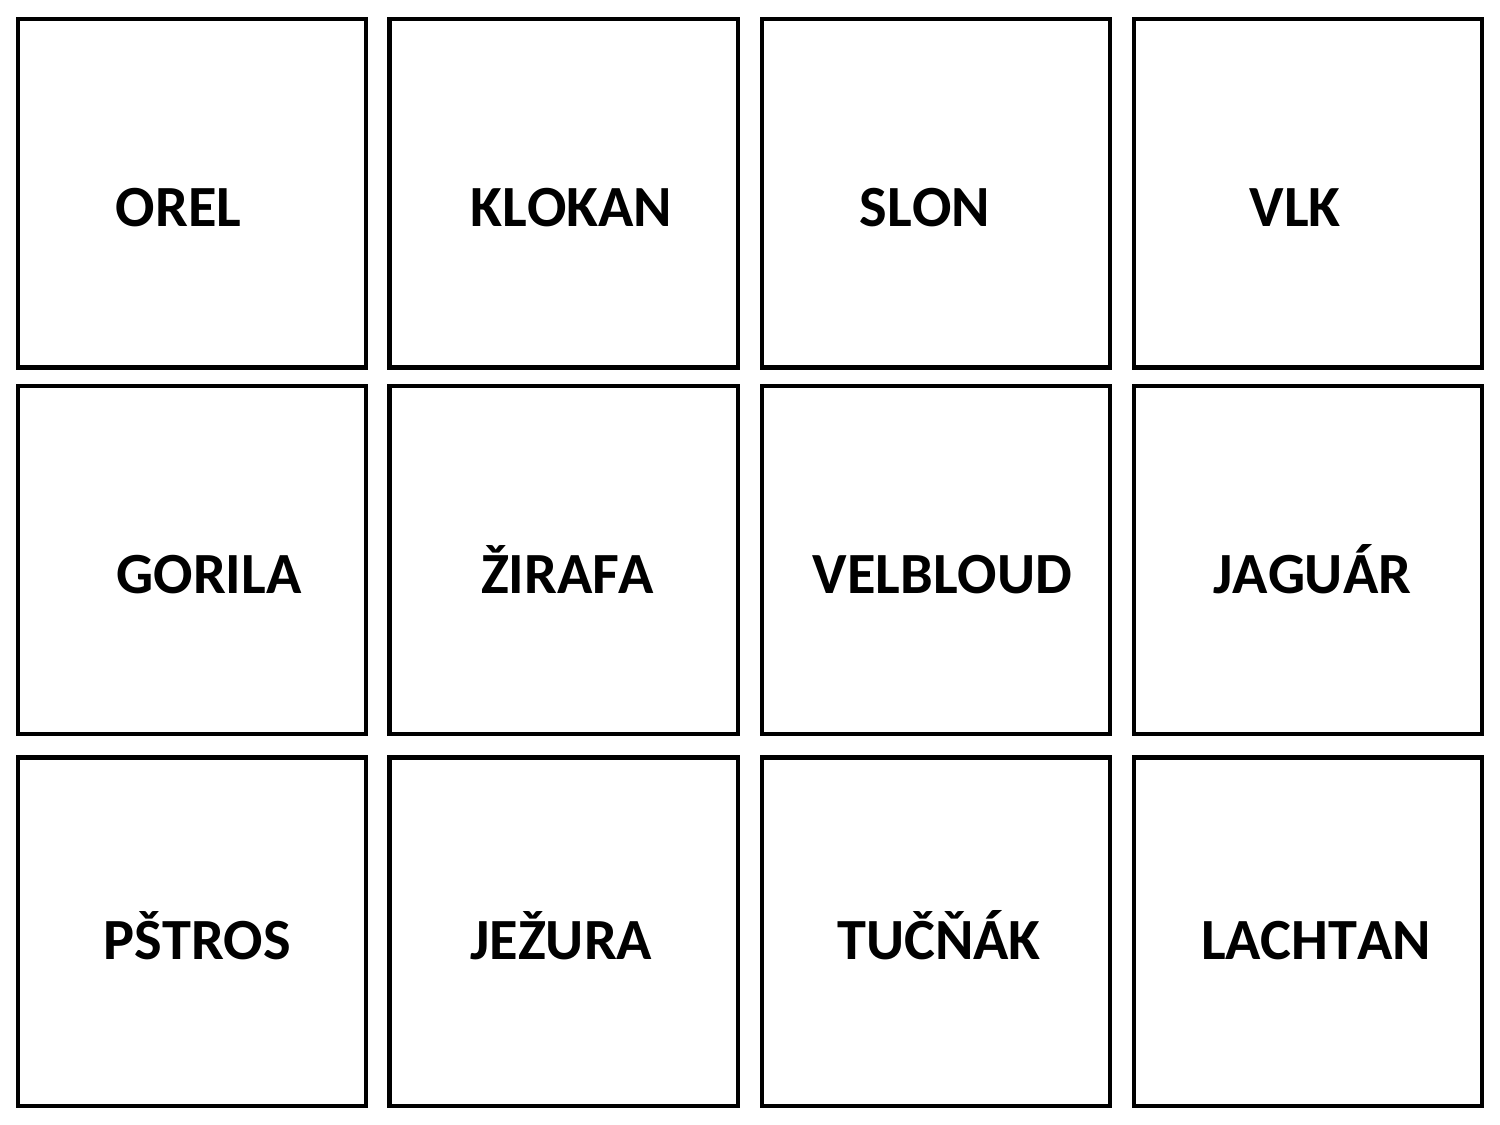

OREL
KLOKAN
SLON
VLK
GORILA
ŽIRAFA
VELBLOUD
JAGUÁR
PŠTROS
JEŽURA
TUČŇÁK
LACHTAN